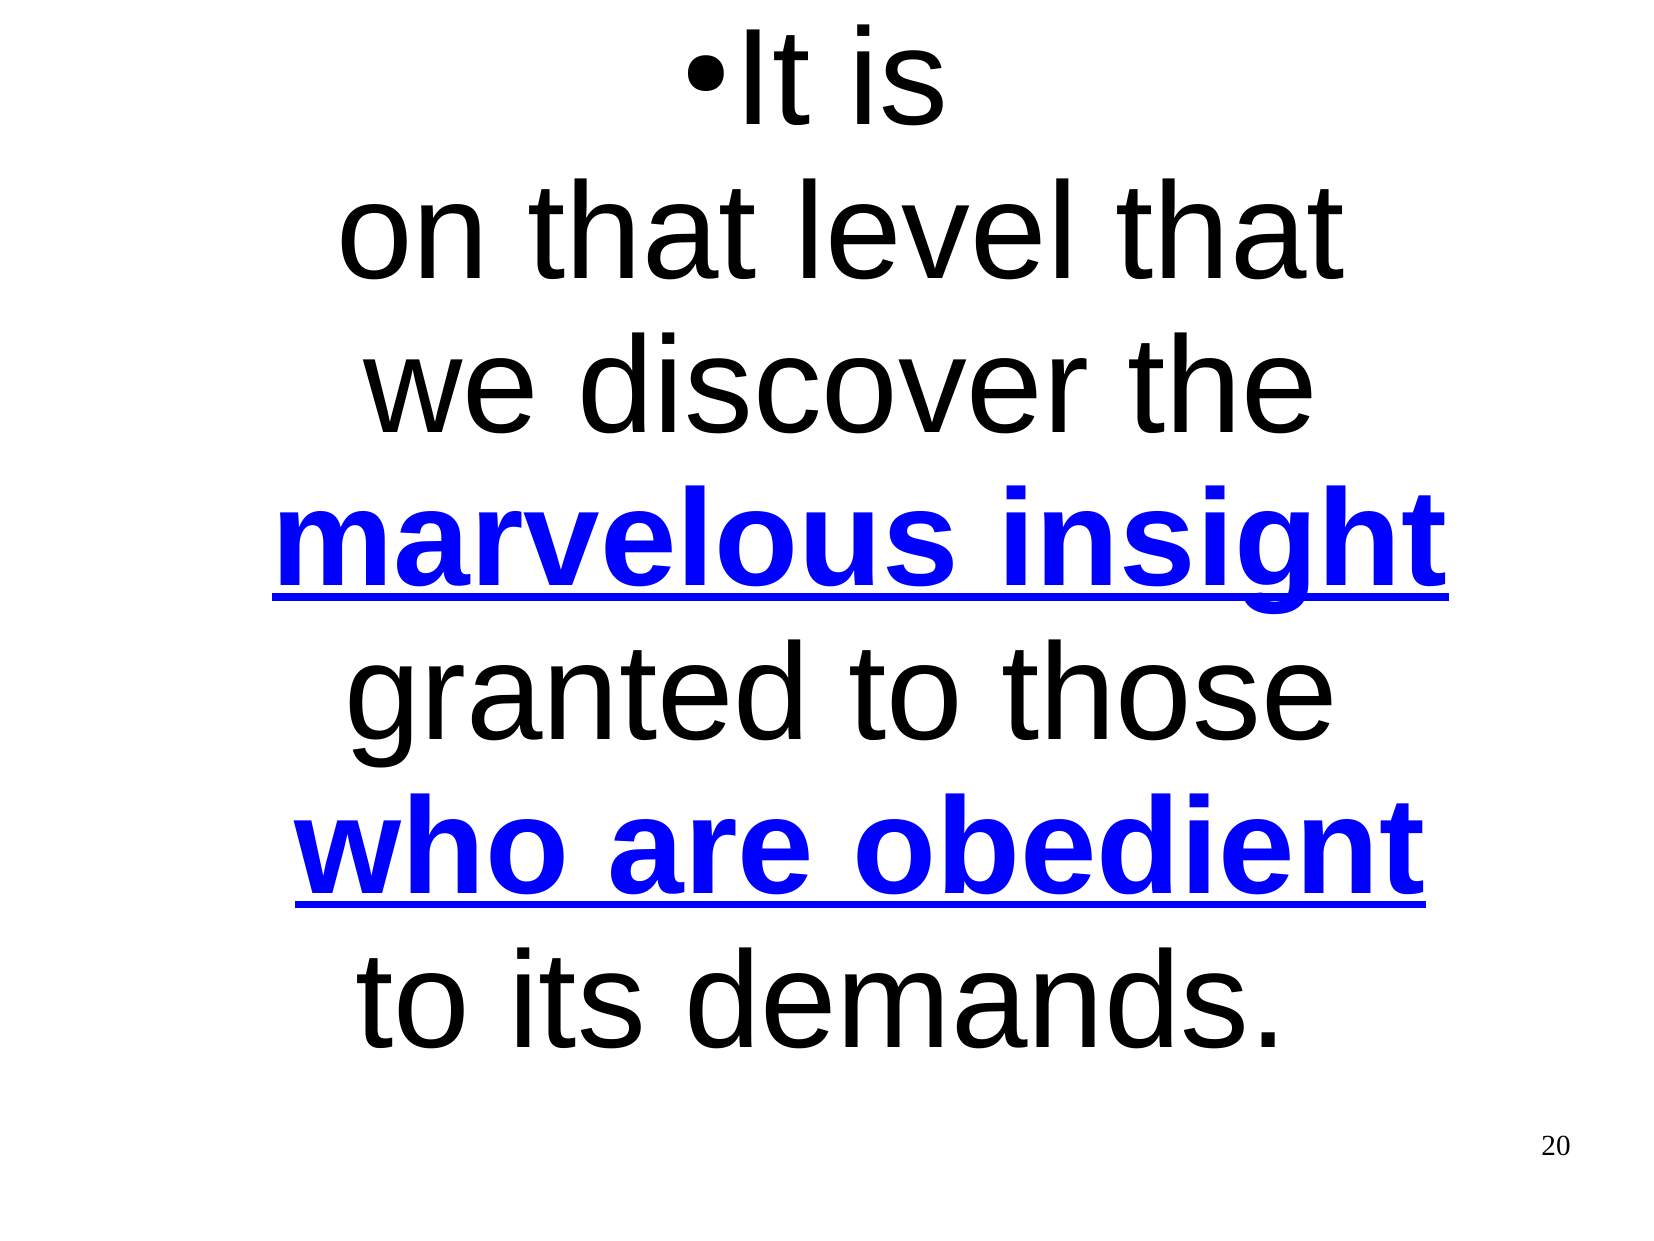

# It is on that level that we discover the marvelous insight granted to those who are obedient to its demands.
20